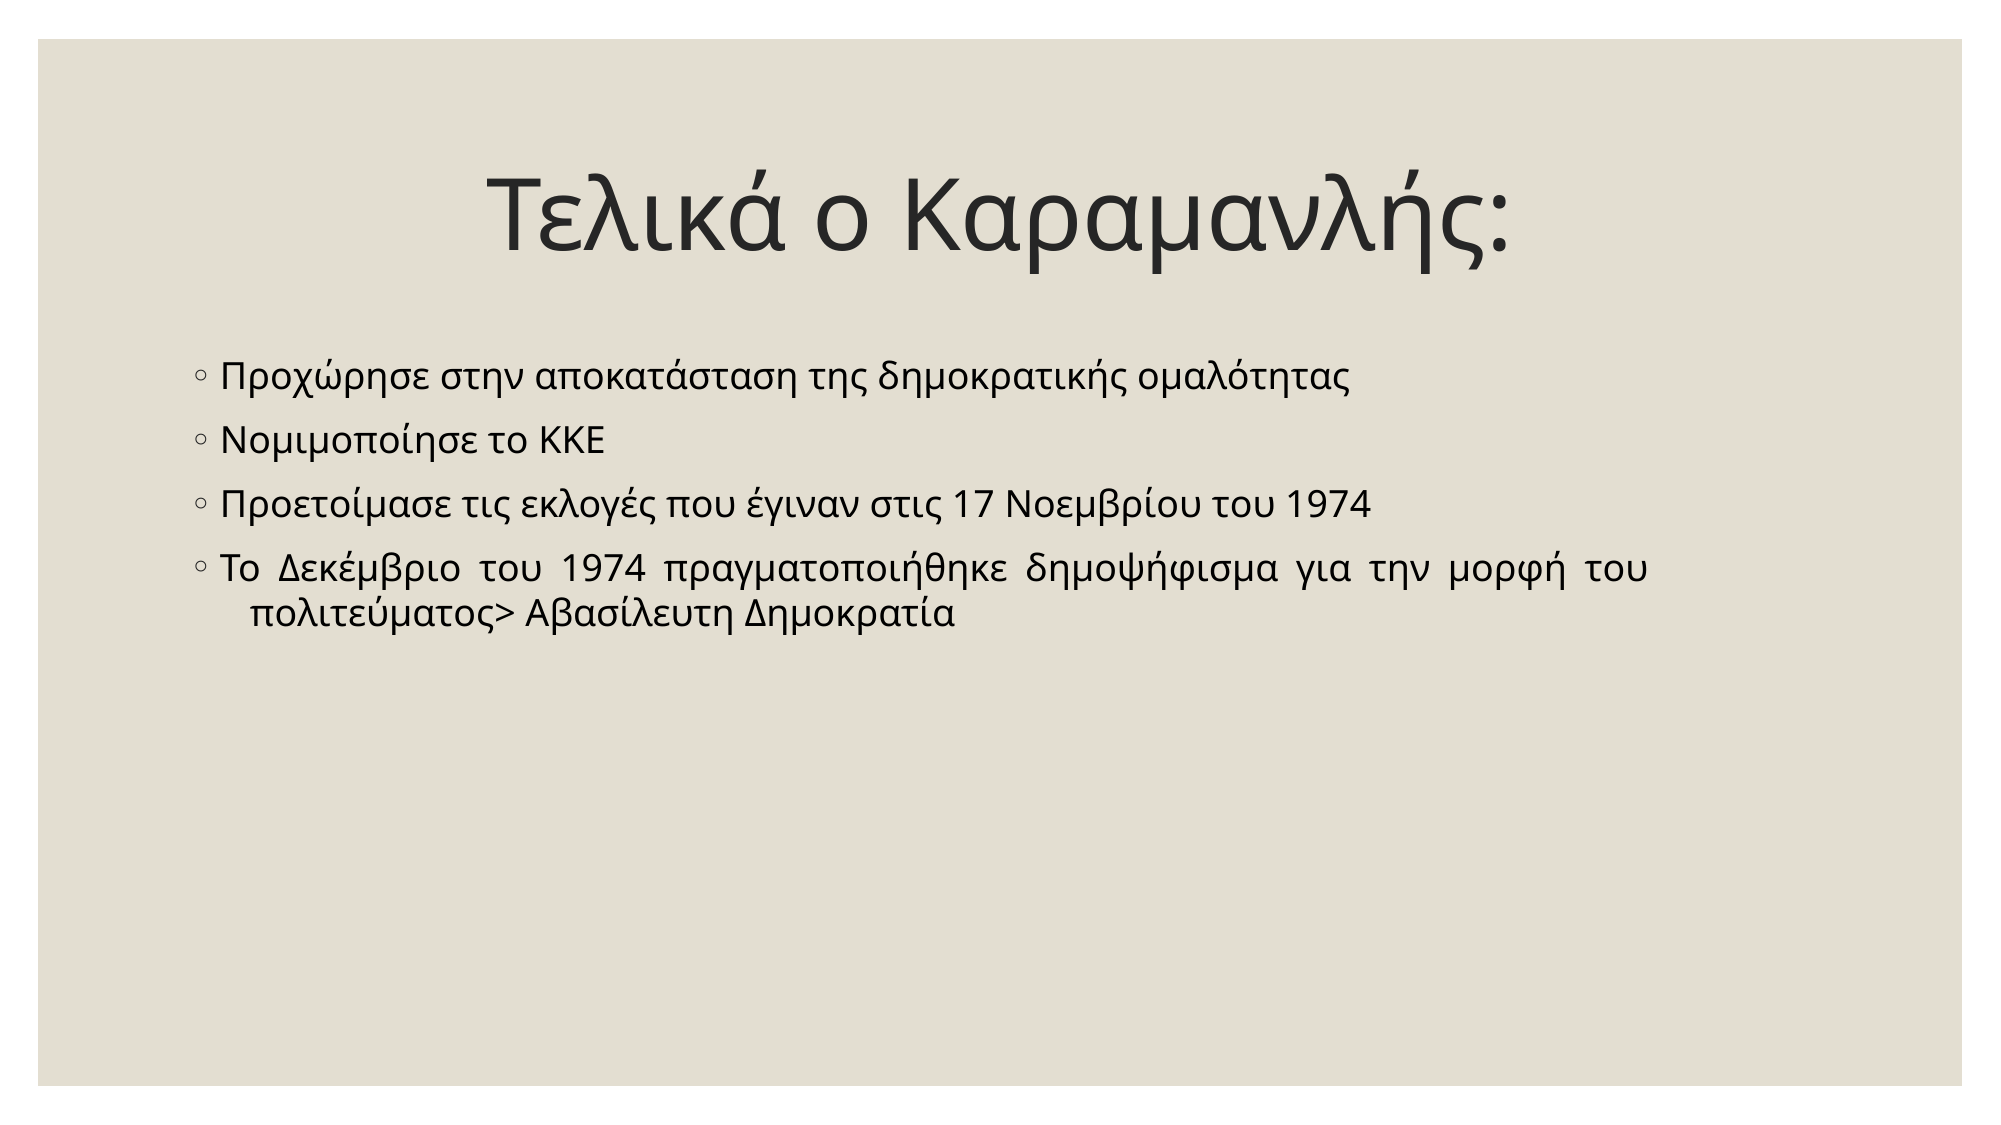

# Τελικά ο Καραμανλής:
Προχώρησε στην αποκατάσταση της δημοκρατικής ομαλότητας
Νομιμοποίησε το ΚΚΕ
Προετοίμασε τις εκλογές που έγιναν στις 17 Νοεμβρίου του 1974
Το Δεκέμβριο του 1974 πραγματοποιήθηκε δημοψήφισμα για την μορφή του πολιτεύματος> Αβασίλευτη Δημοκρατία